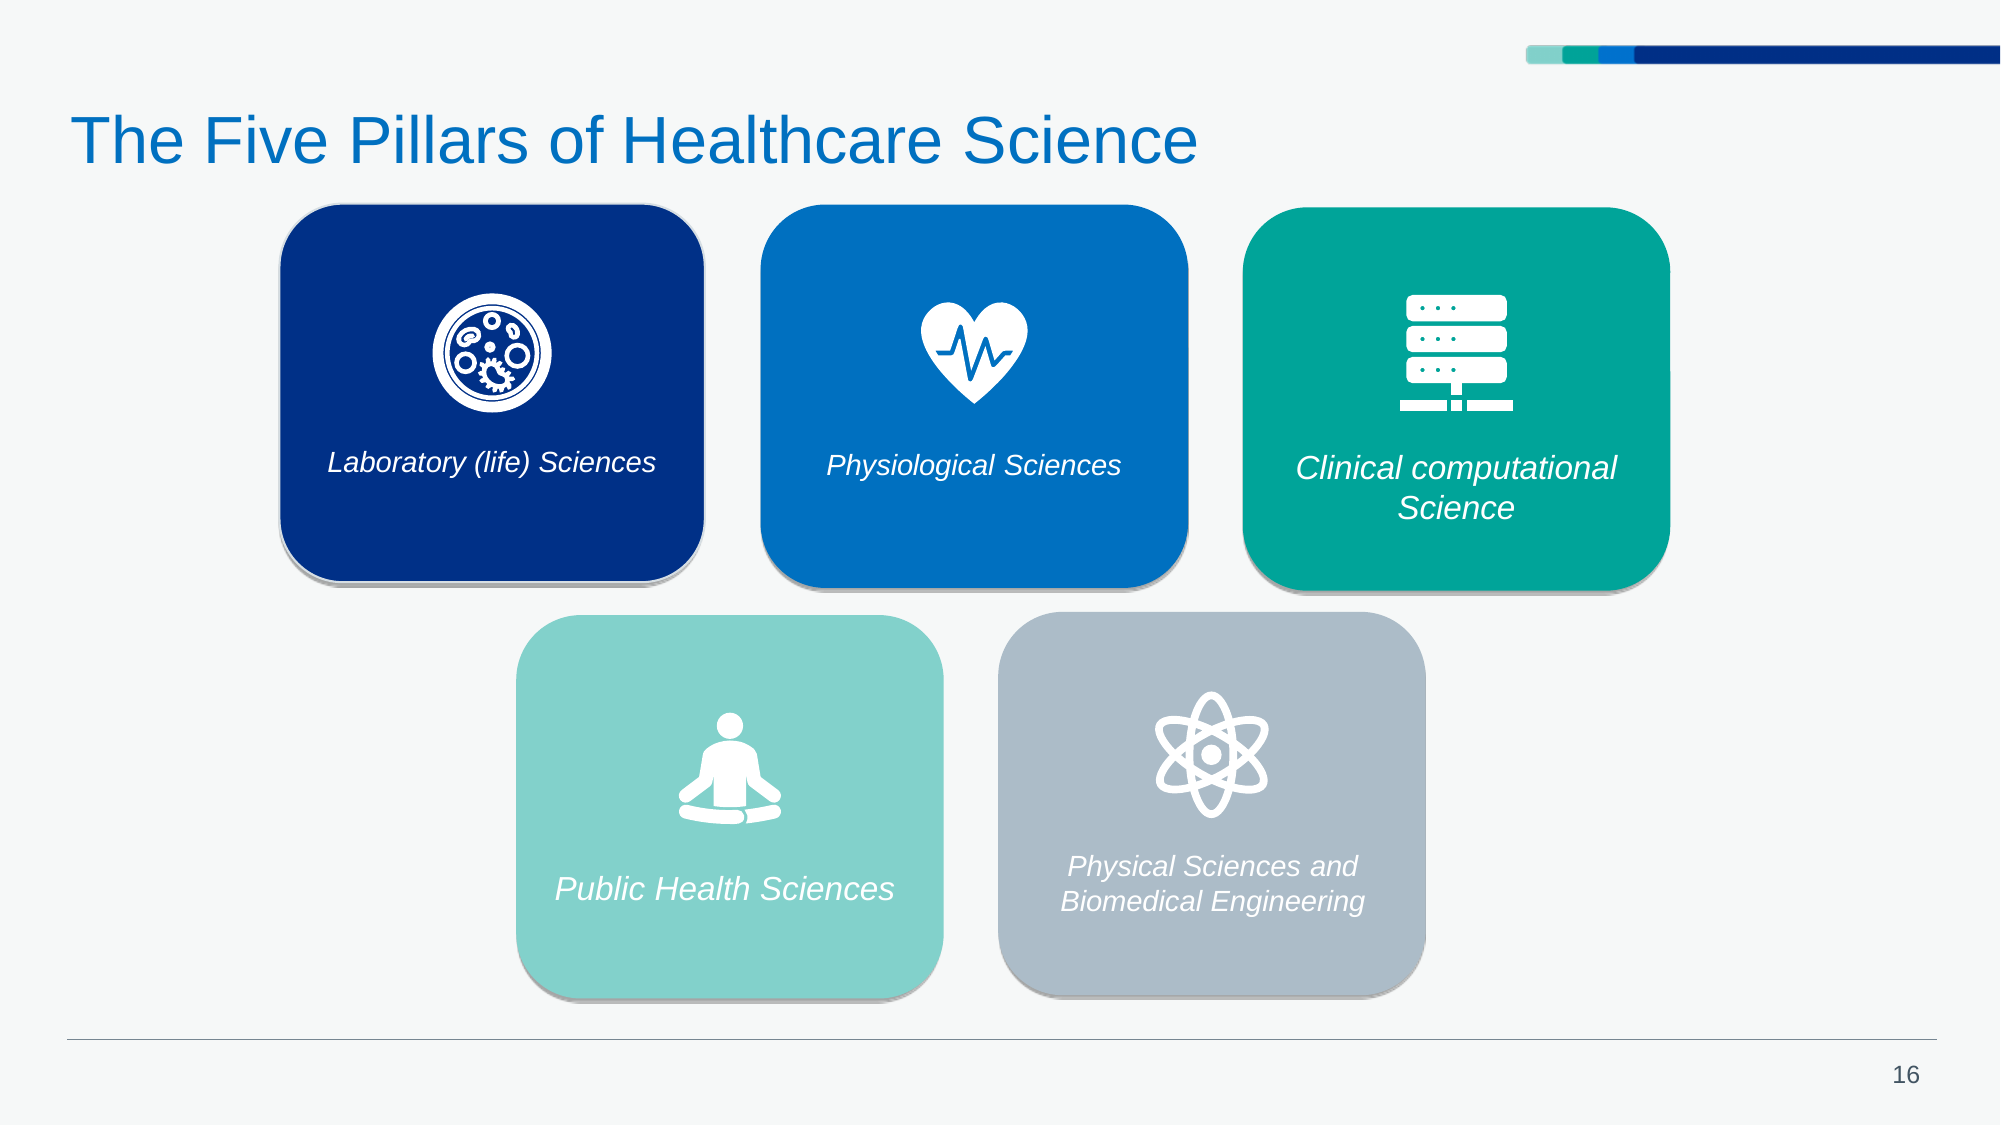

# The Five Pillars of Healthcare Science
Laboratory (life) Sciences
Physiological Sciences
Clinical computational Science
Physical Sciences and
Biomedical Engineering
Public Health Sciences